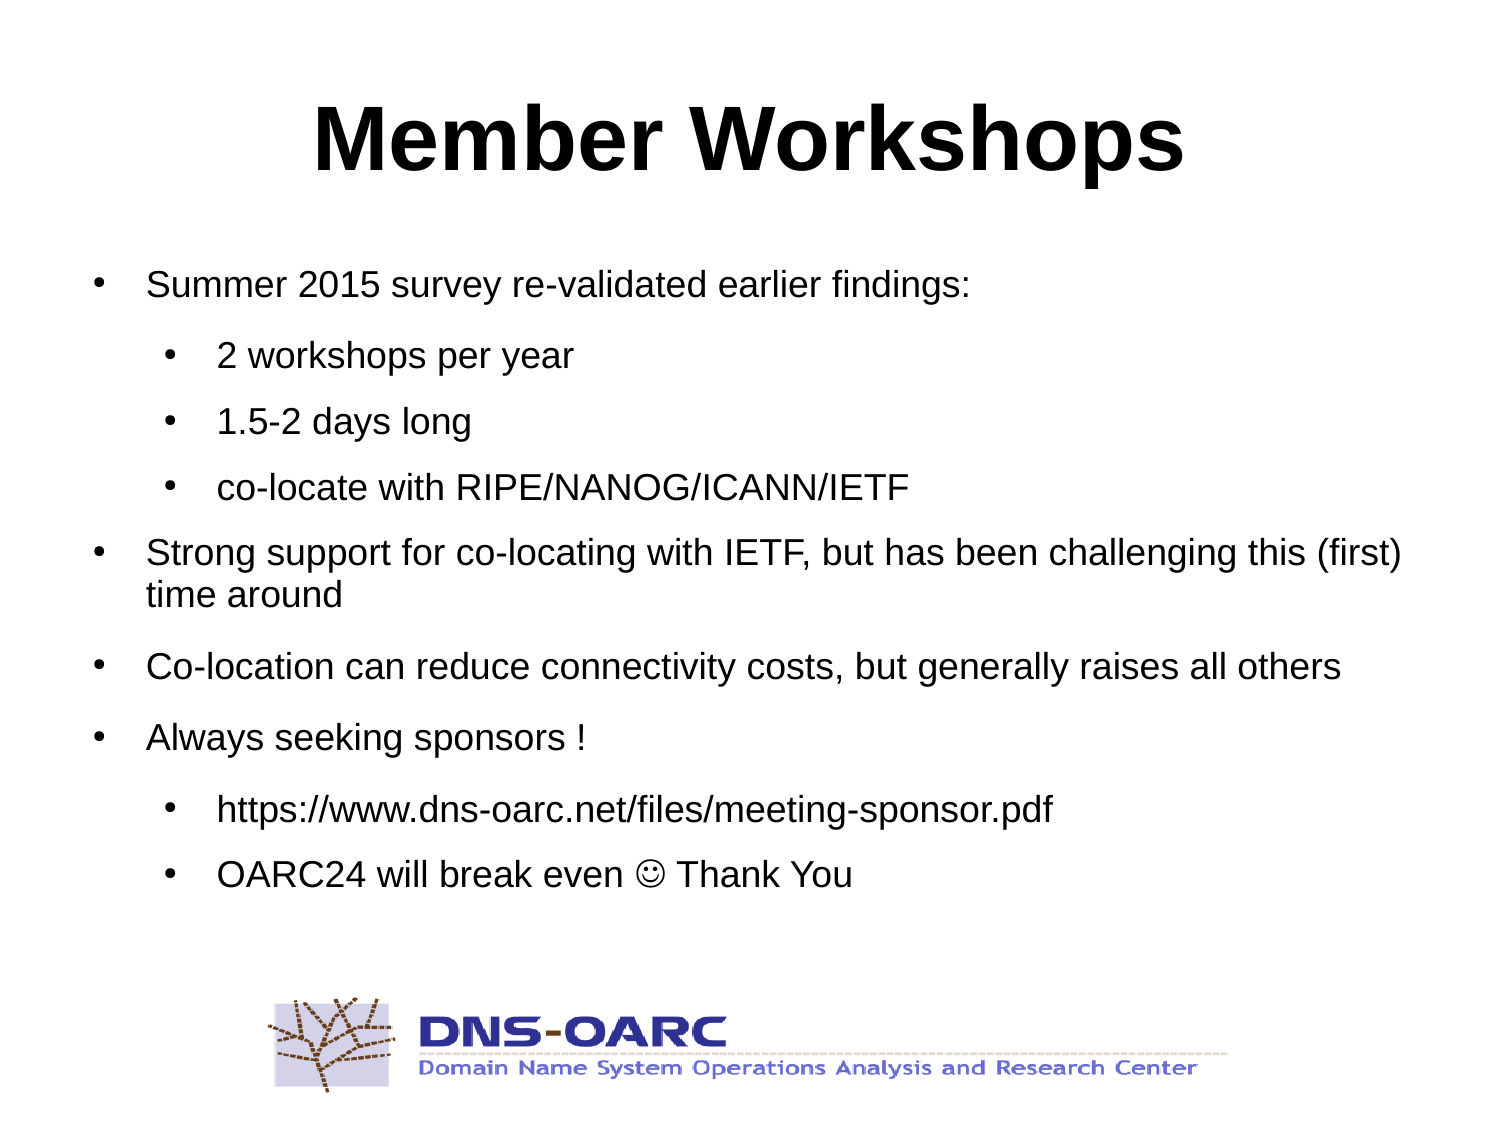

# Member Workshops
Summer 2015 survey re-validated earlier findings:
2 workshops per year
1.5-2 days long
co-locate with RIPE/NANOG/ICANN/IETF
Strong support for co-locating with IETF, but has been challenging this (first) time around
Co-location can reduce connectivity costs, but generally raises all others
Always seeking sponsors !
https://www.dns-oarc.net/files/meeting-sponsor.pdf
OARC24 will break even ☺ Thank You